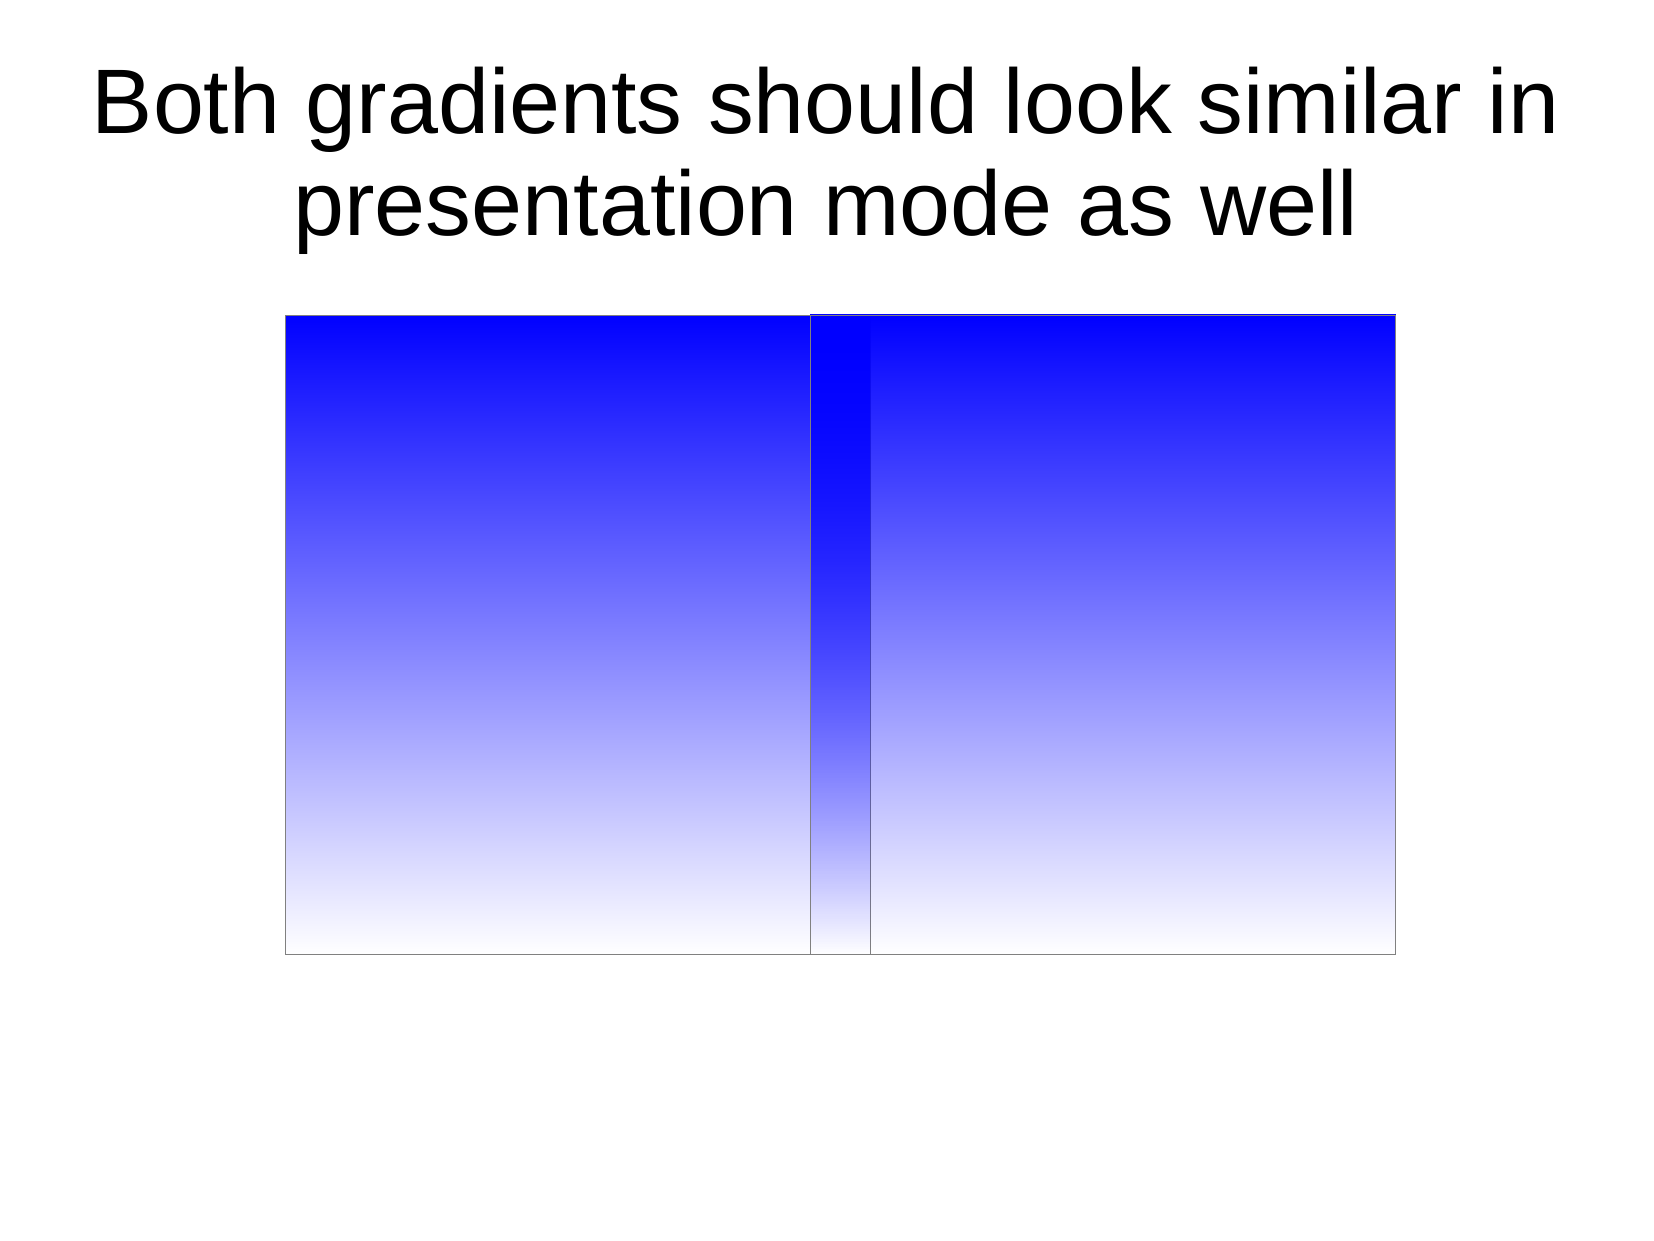

# Both gradients should look similar in presentation mode as well